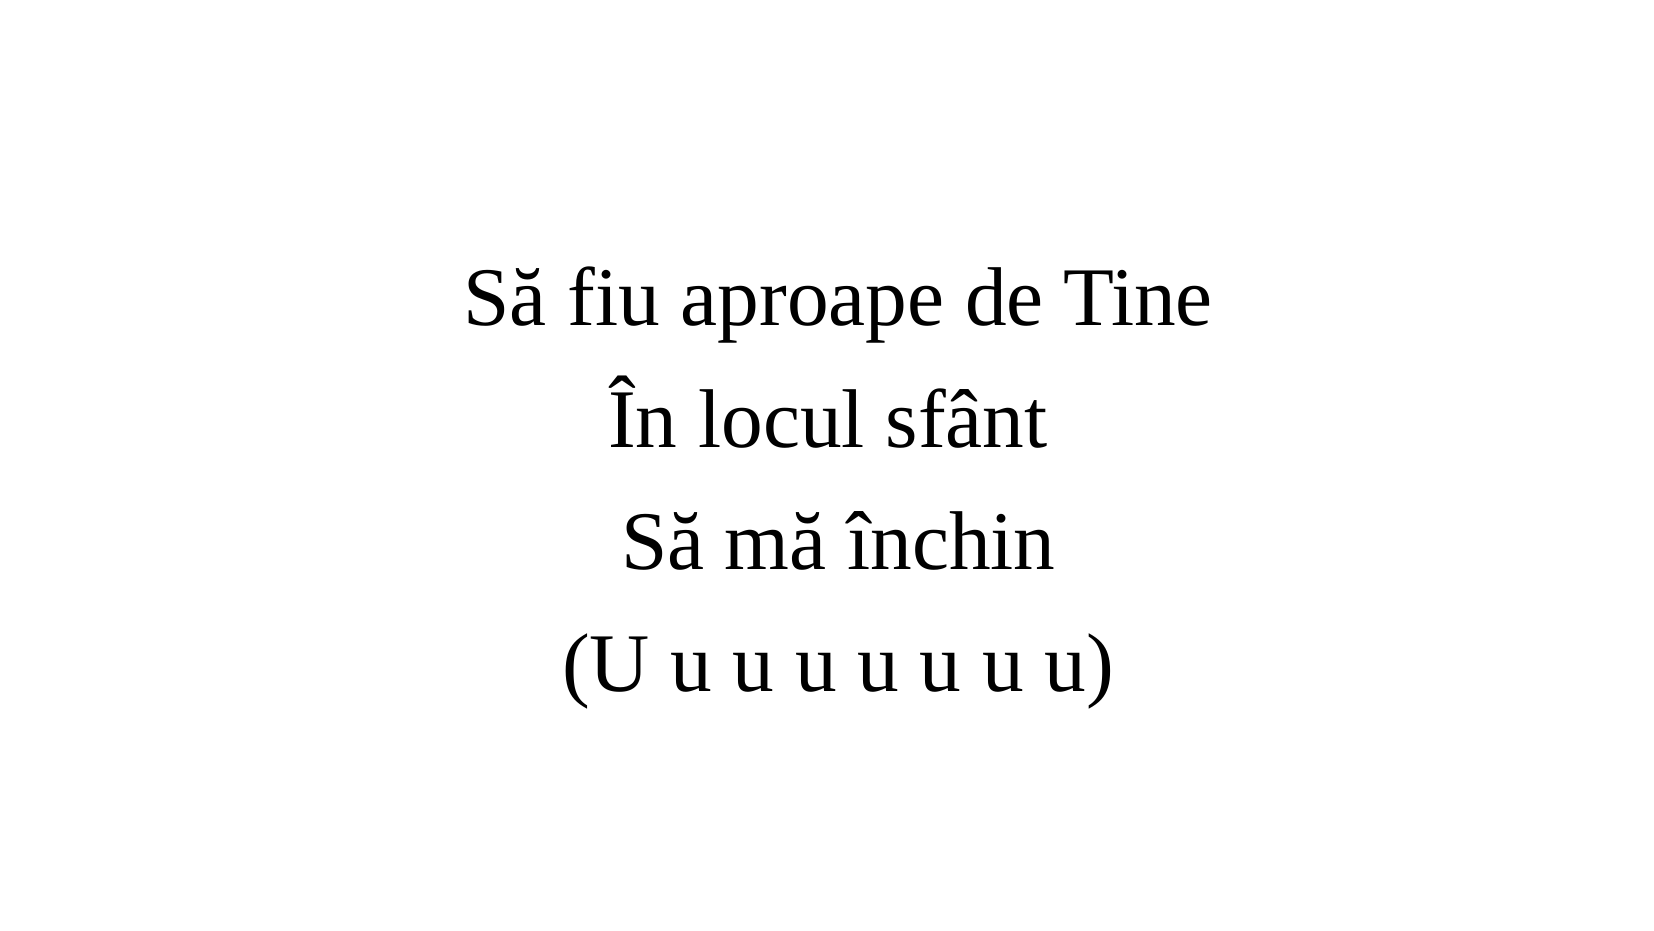

# Să fiu aproape de Tine
În locul sfânt
Să mă închin
(U u u u u u u u)